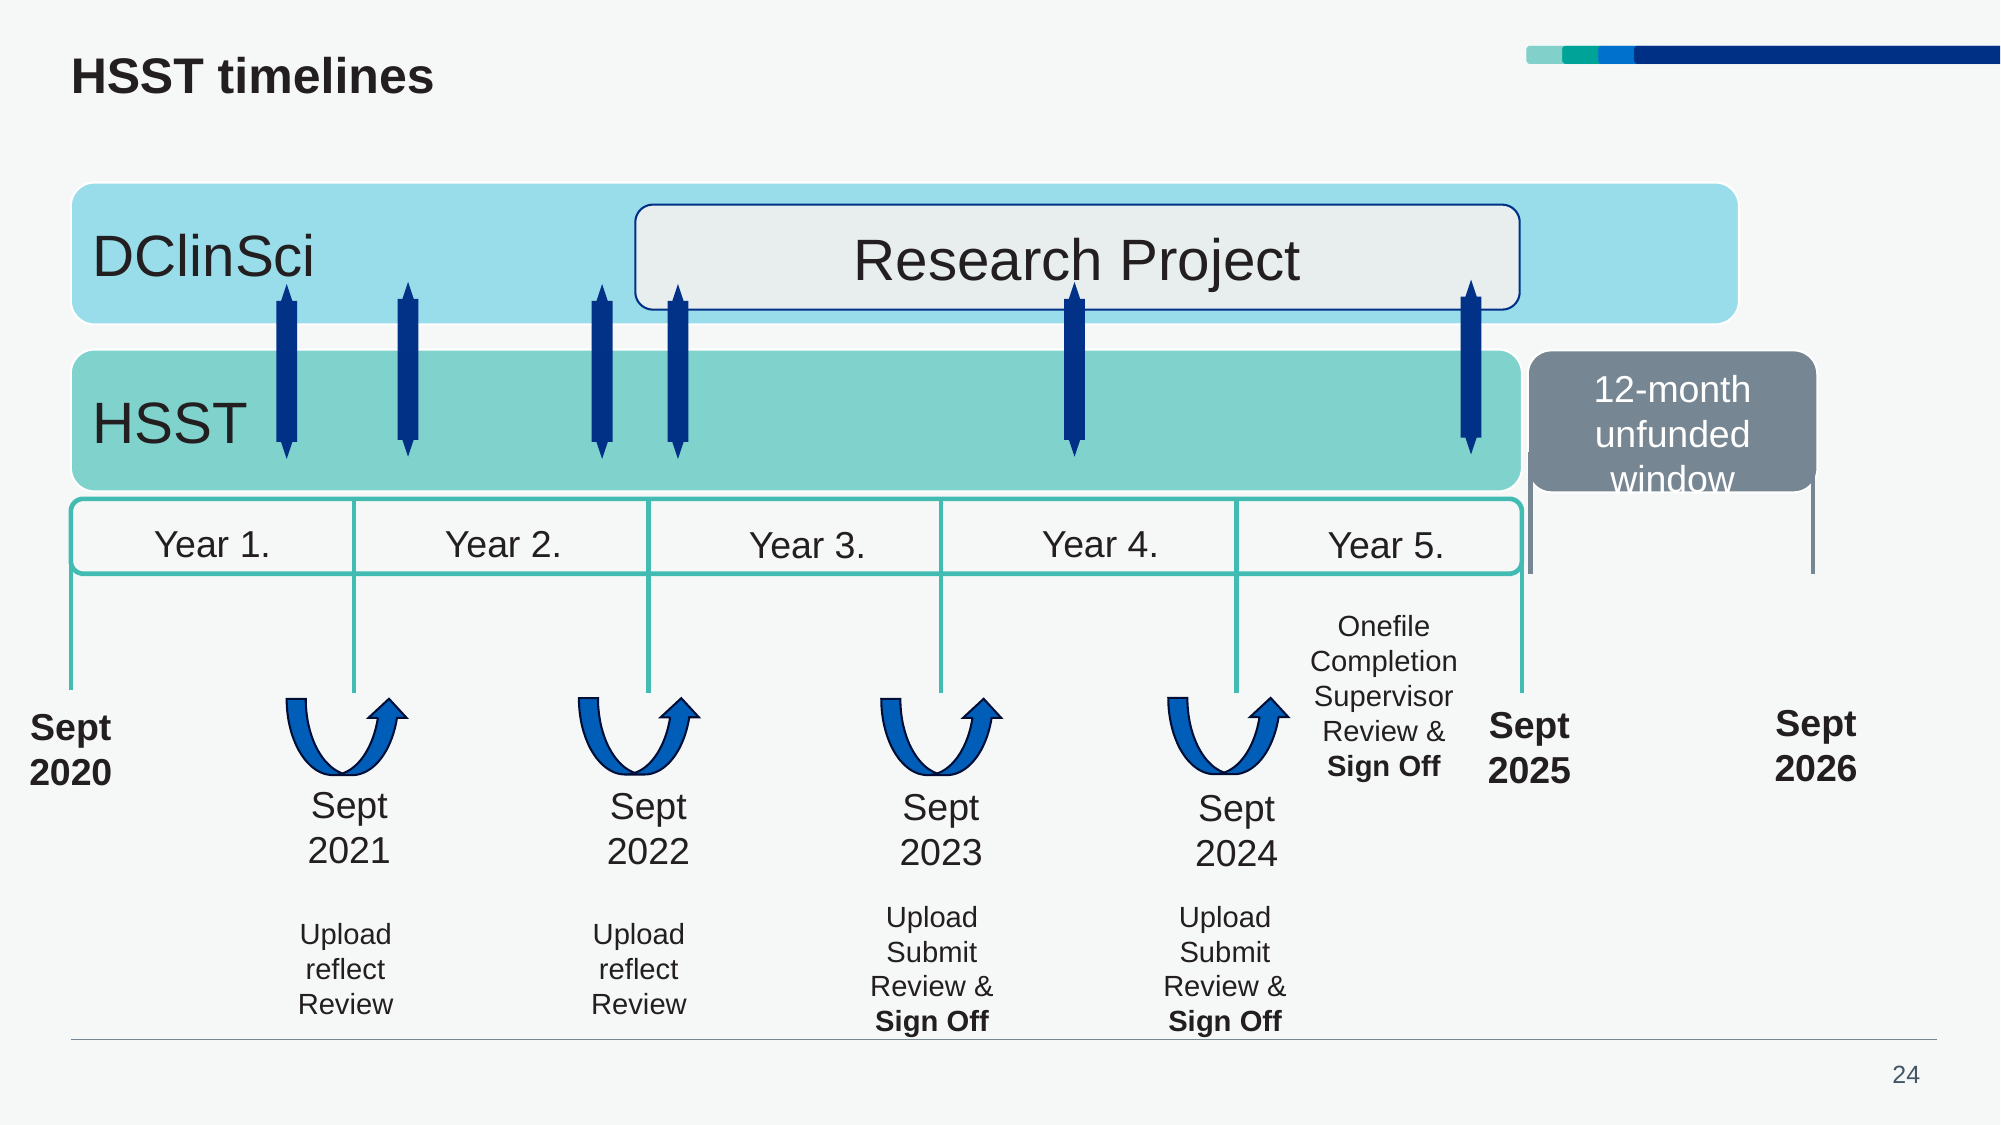

# HSST timelines
DClinSci
Research Project
HSST
12-month unfunded window
Year 1.
Year 2.
Year 4.
Year 3.
Year 5.
Onefile Completion Supervisor Review & Sign Off
Sept 2026
Sept 2025
Sept 2020
Sept 2021
Sept 2022
Sept 2023
Sept 2024
Upload reflect
Review
Upload reflect
Review
Upload
Submit
Review & Sign Off
Upload
Submit
Review & Sign Off